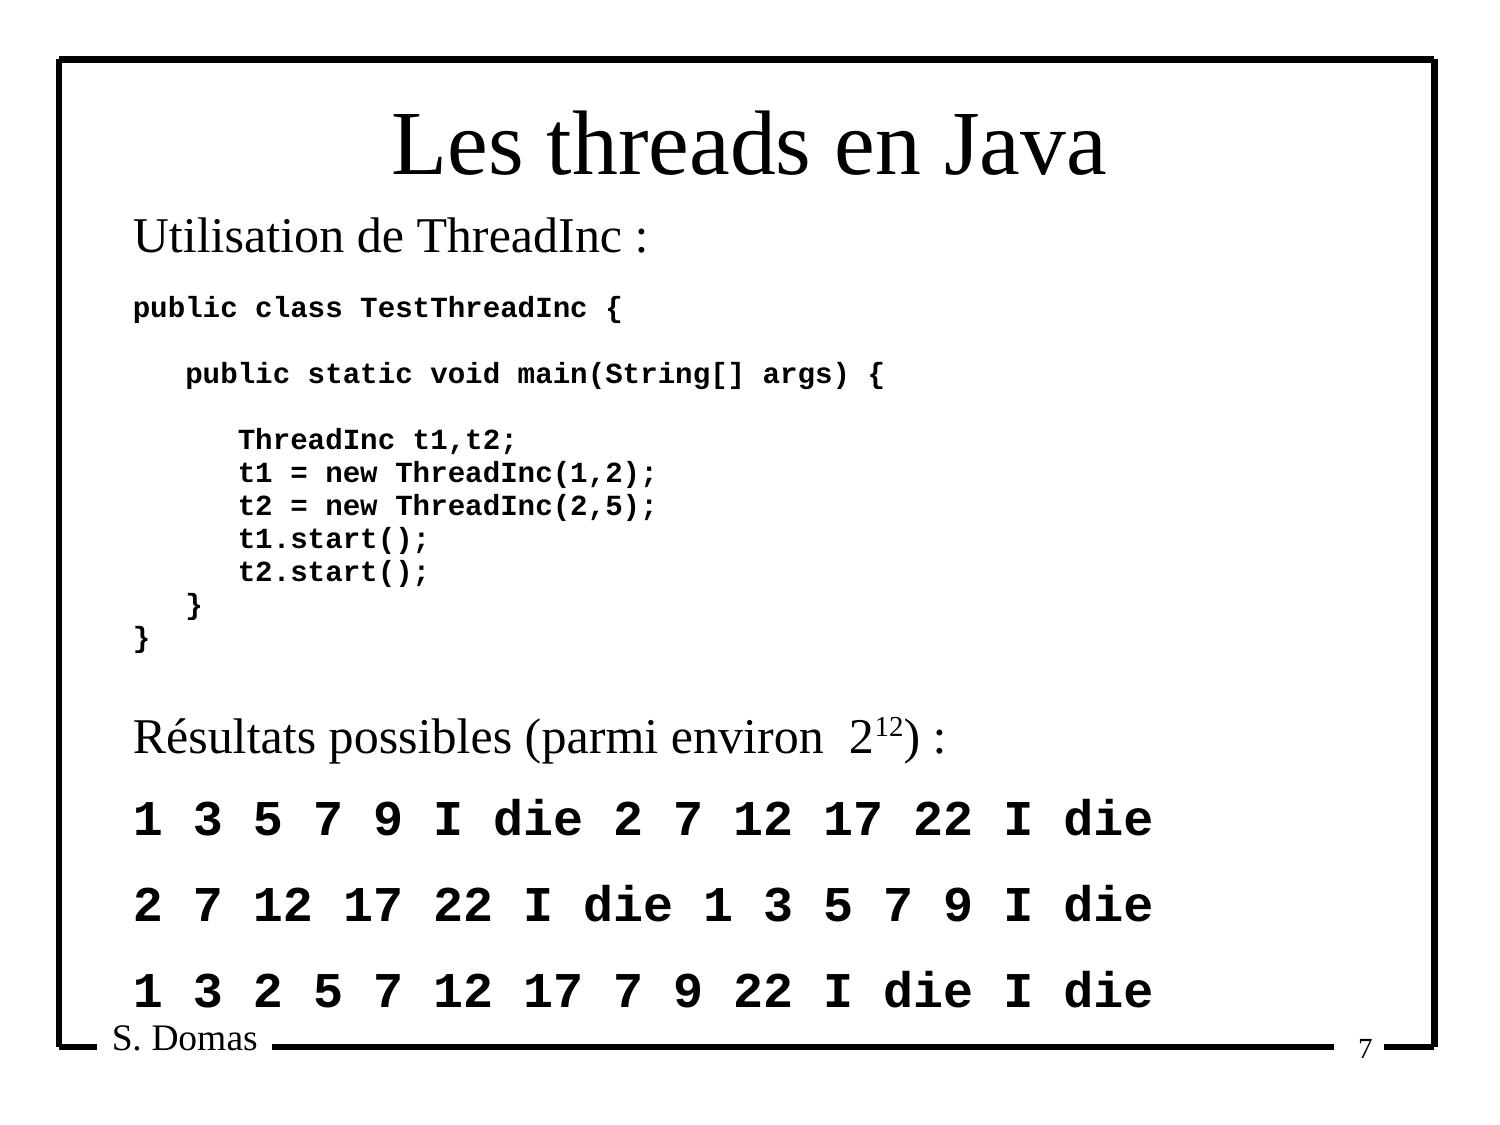

# Les threads en Java
S. Domas
Utilisation de ThreadInc :
public class TestThreadInc {
 public static void main(String[] args) {
 ThreadInc t1,t2;
 t1 = new ThreadInc(1,2);
 t2 = new ThreadInc(2,5);
 t1.start();
 t2.start();
 }
}
Résultats possibles (parmi environ 212) :
1 3 5 7 9 I die 2 7 12 17 22 I die
2 7 12 17 22 I die 1 3 5 7 9 I die
1 3 2 5 7 12 17 7 9 22 I die I die
7